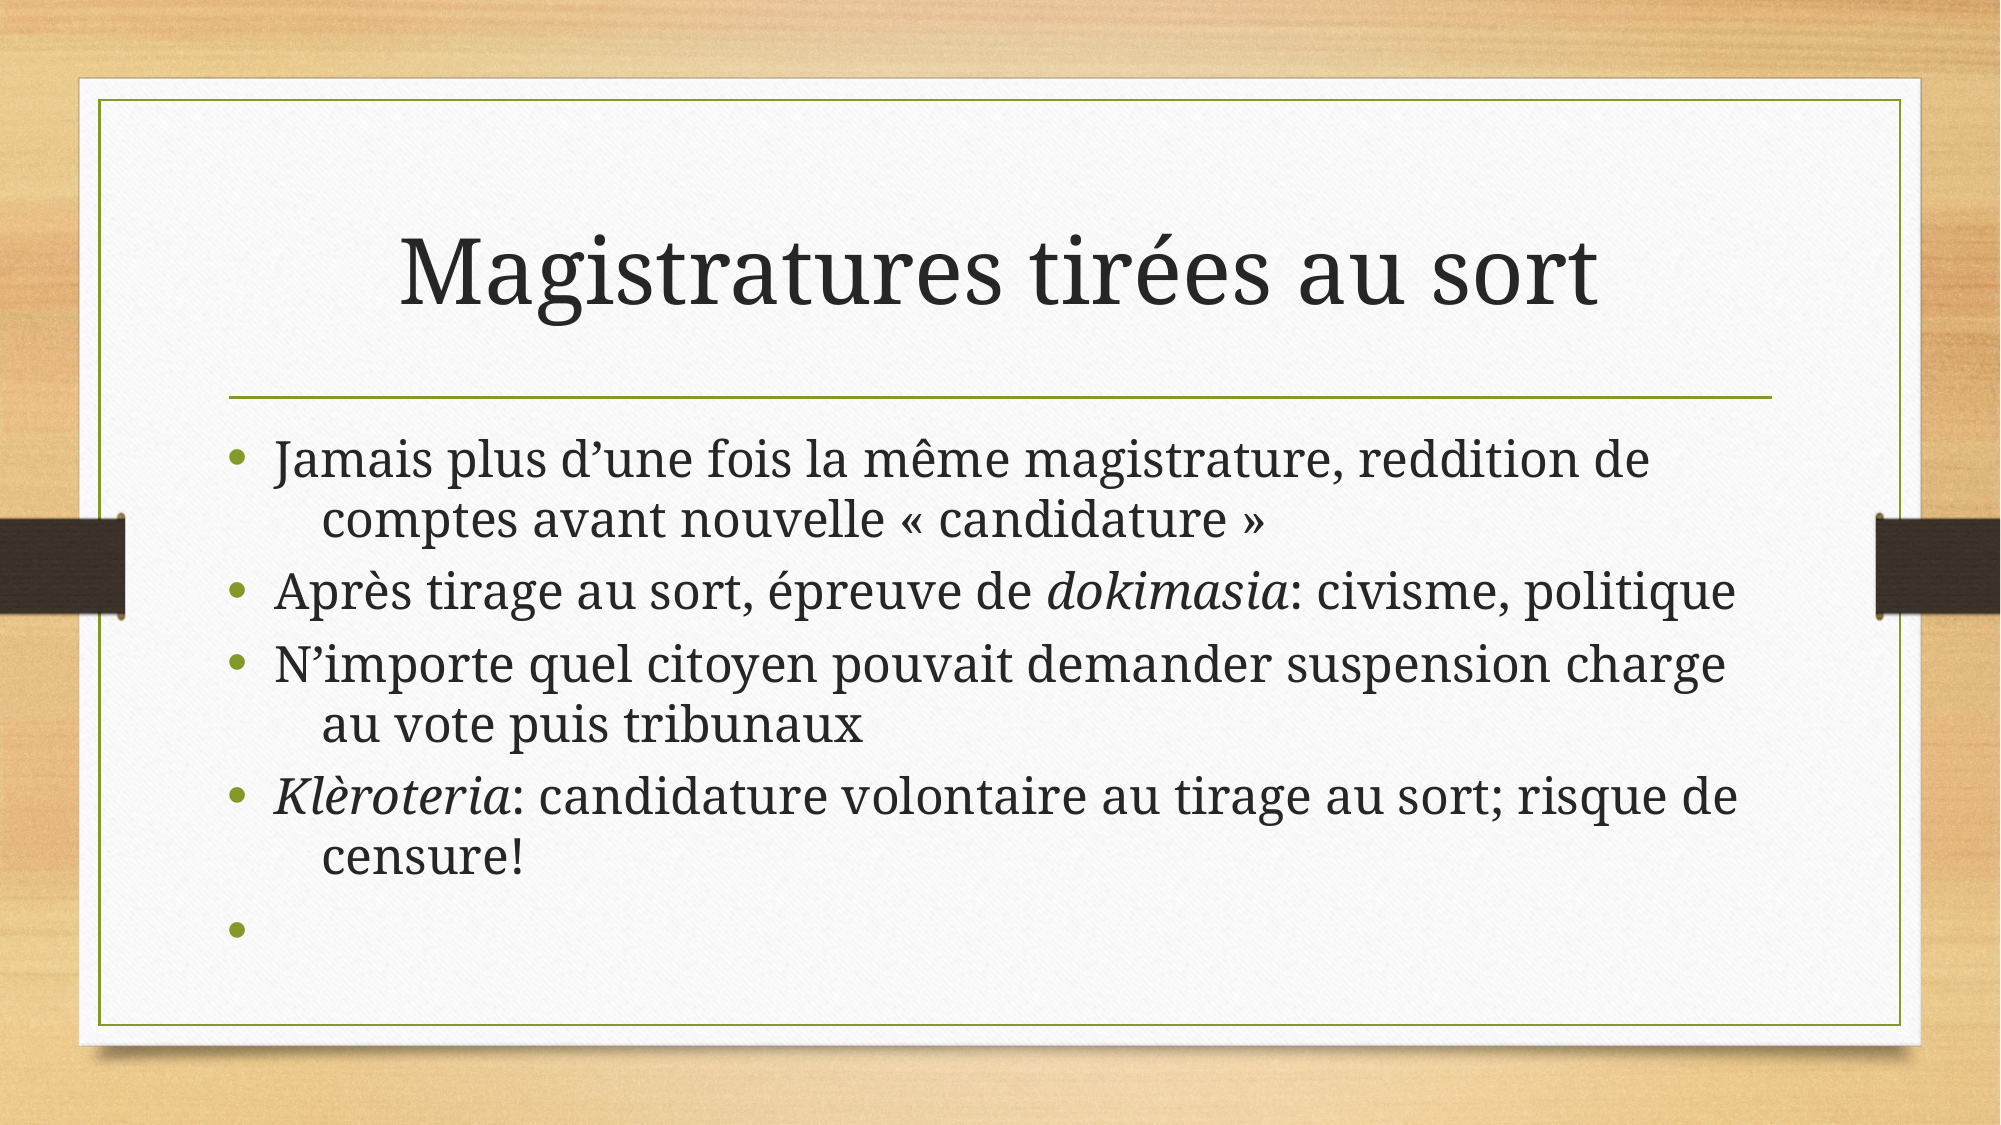

# Magistratures tirées au sort
Jamais plus d’une fois la même magistrature, reddition de comptes avant nouvelle « candidature »
Après tirage au sort, épreuve de dokimasia: civisme, politique
N’importe quel citoyen pouvait demander suspension charge au vote puis tribunaux
Klèroteria: candidature volontaire au tirage au sort; risque de censure!